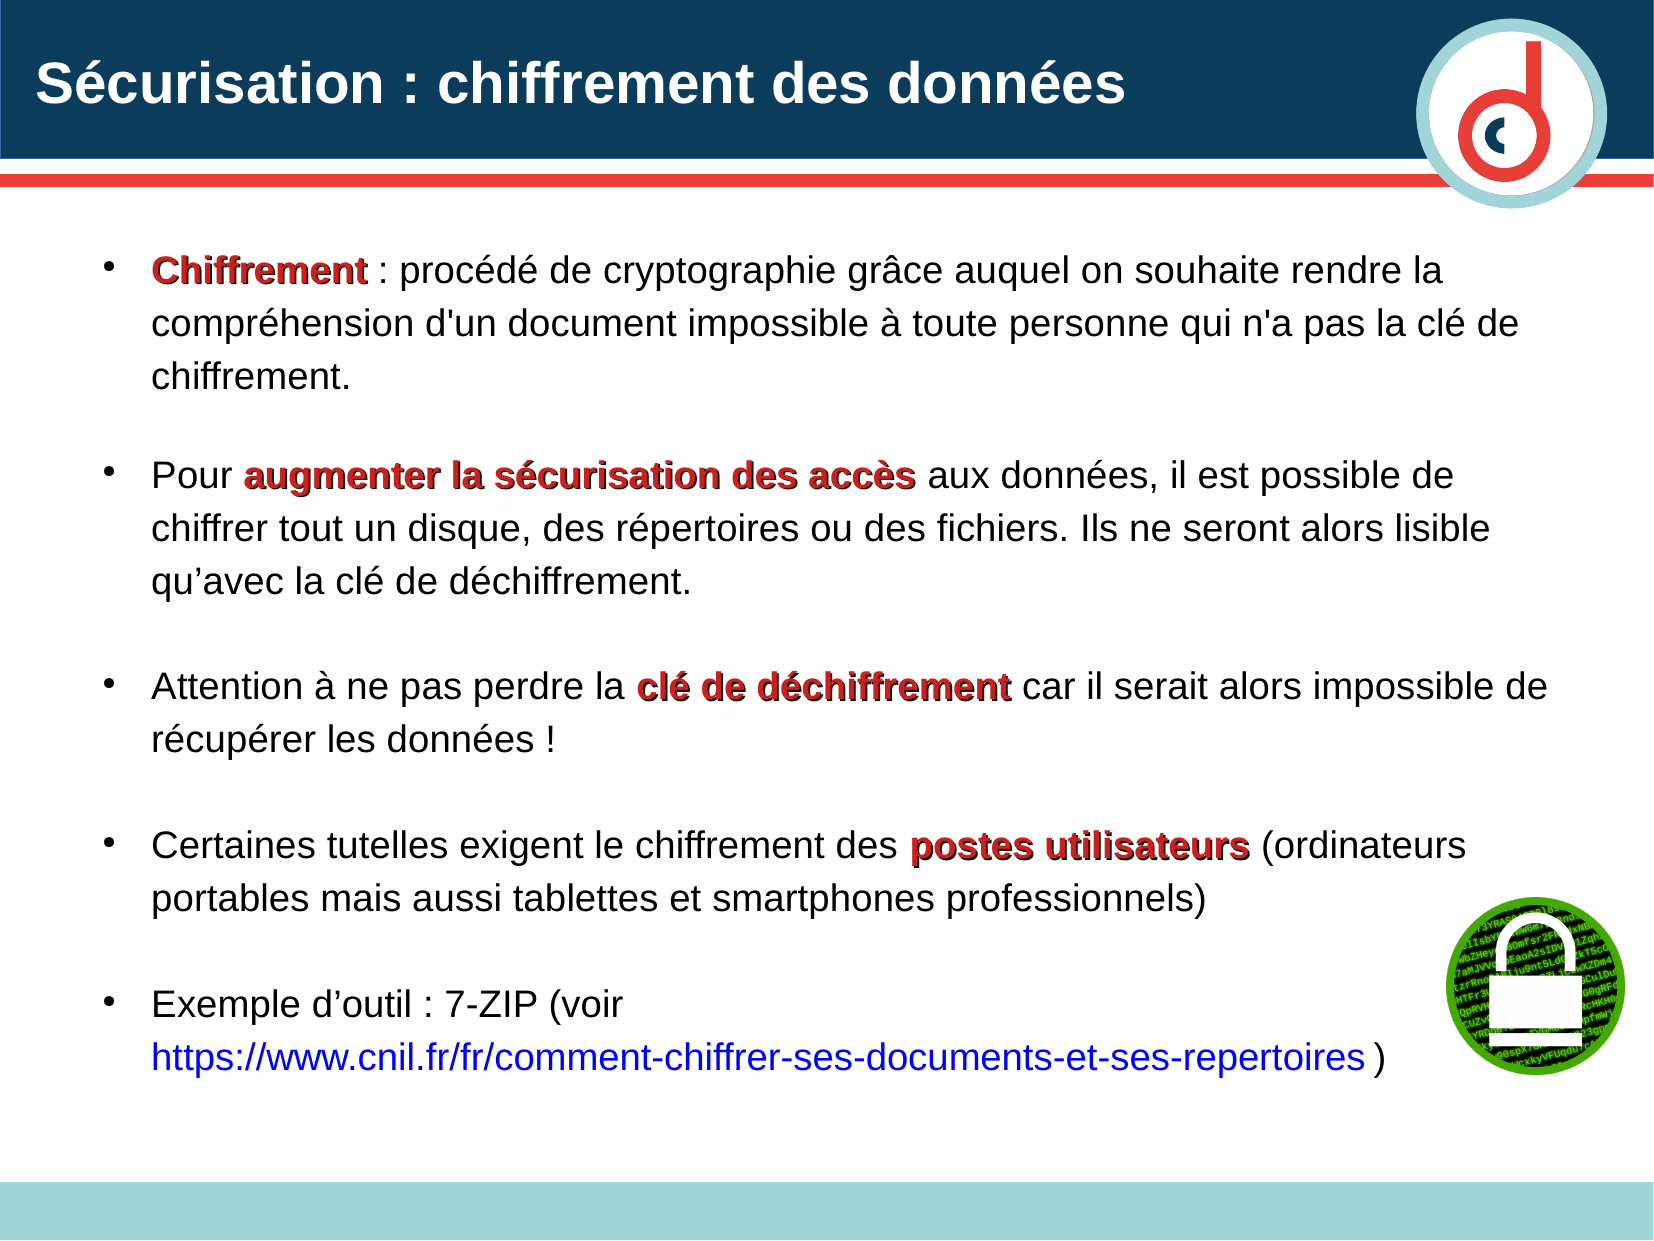

# Sécurisation : chiffrement des données
Chiffrement : procédé de cryptographie grâce auquel on souhaite rendre la compréhension d'un document impossible à toute personne qui n'a pas la clé de chiffrement.
Pour augmenter la sécurisation des accès aux données, il est possible de chiffrer tout un disque, des répertoires ou des fichiers. Ils ne seront alors lisible qu’avec la clé de déchiffrement.
Attention à ne pas perdre la clé de déchiffrement car il serait alors impossible de récupérer les données !
Certaines tutelles exigent le chiffrement des postes utilisateurs (ordinateurs portables mais aussi tablettes et smartphones professionnels)
Exemple d’outil : 7-ZIP (voir https://www.cnil.fr/fr/comment-chiffrer-ses-documents-et-ses-repertoires)